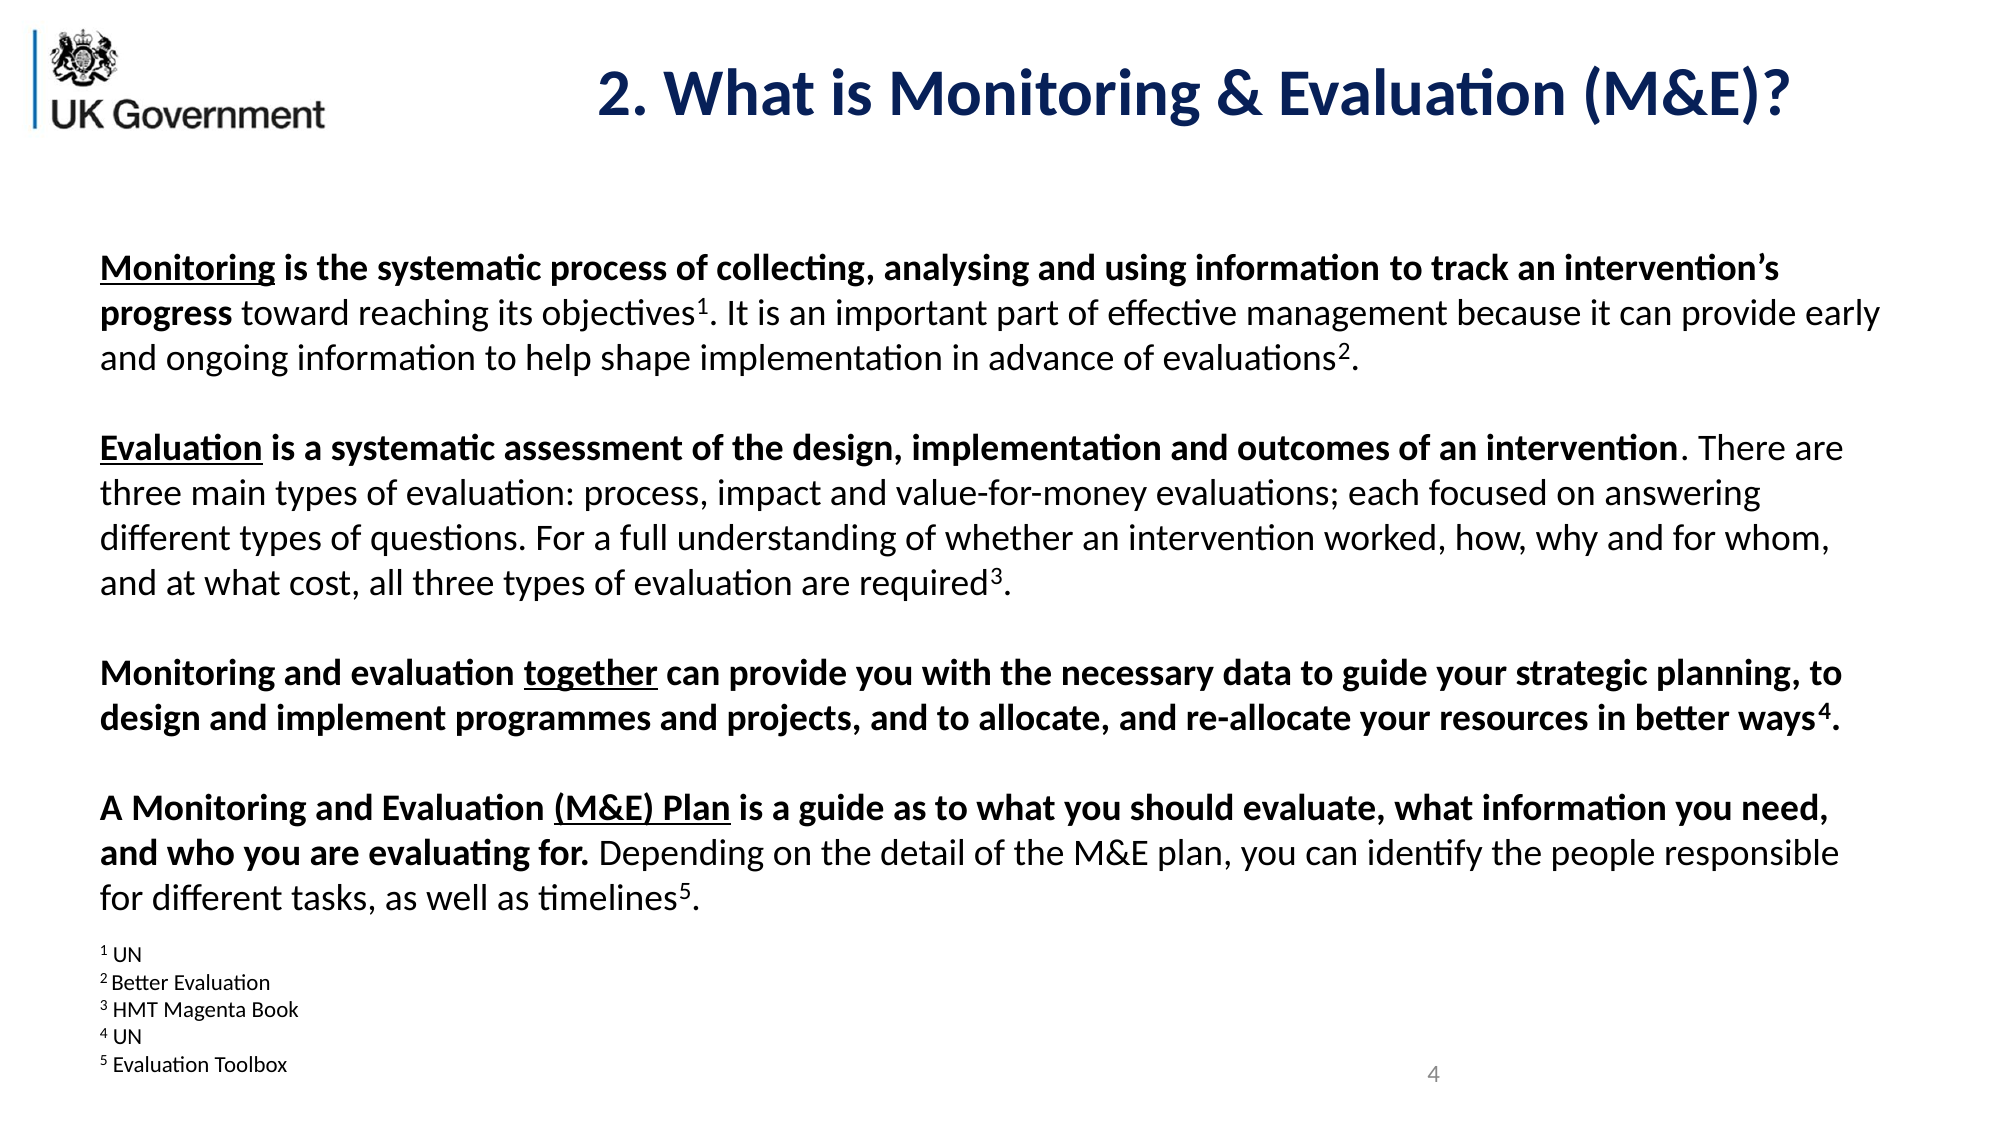

2. What is Monitoring & Evaluation (M&E)?
Monitoring is the systematic process of collecting, analysing and using information to track an intervention’s progress toward reaching its objectives1. It is an important part of effective management because it can provide early and ongoing information to help shape implementation in advance of evaluations2.
Evaluation is a systematic assessment of the design, implementation and outcomes of an intervention. There are three main types of evaluation: process, impact and value-for-money evaluations; each focused on answering different types of questions. For a full understanding of whether an intervention worked, how, why and for whom, and at what cost, all three types of evaluation are required3.
Monitoring and evaluation together can provide you with the necessary data to guide your strategic planning, to design and implement programmes and projects, and to allocate, and re-allocate your resources in better ways4.
A Monitoring and Evaluation (M&E) Plan is a guide as to what you should evaluate, what information you need, and who you are evaluating for. Depending on the detail of the M&E plan, you can identify the people responsible for different tasks, as well as timelines5.
1 UN
2 Better Evaluation
3 HMT Magenta Book
4 UN
5 Evaluation Toolbox
1